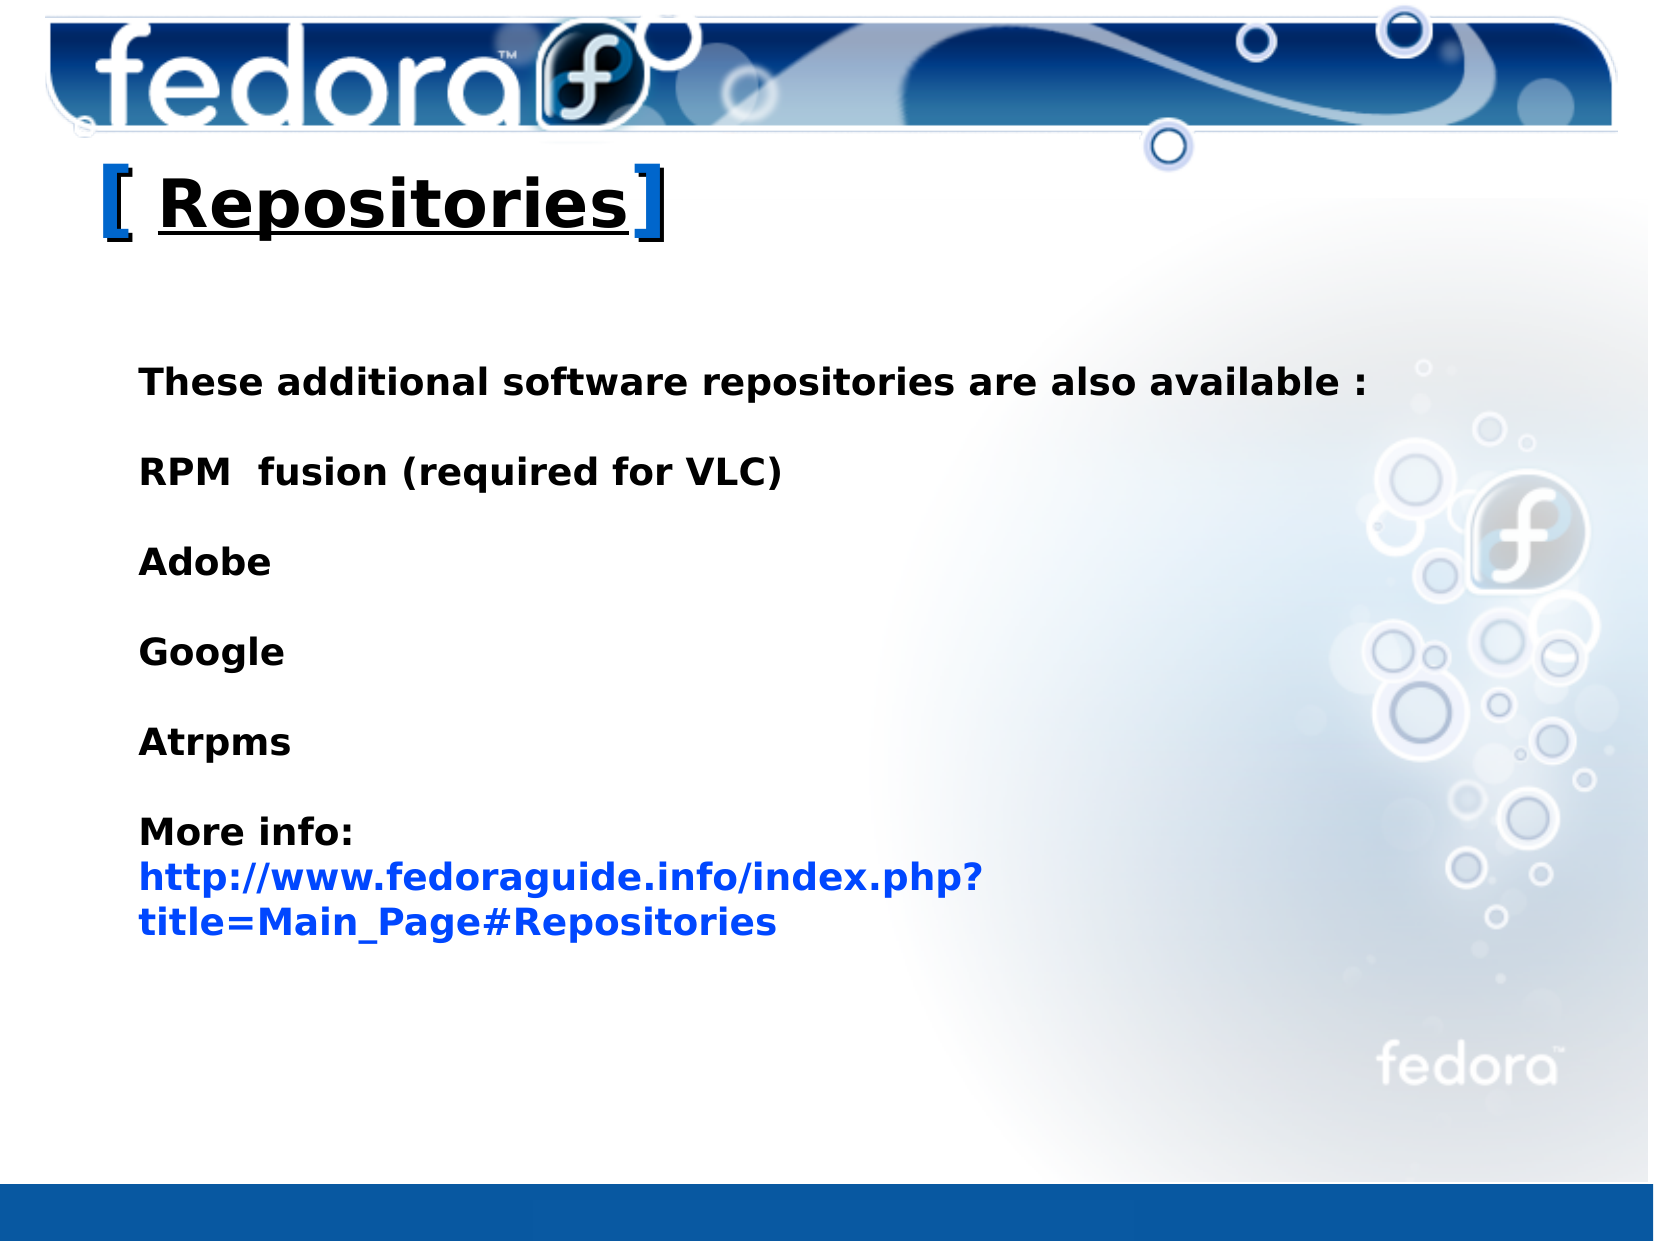

[ Repositories]
These additional software repositories are also available :
RPM fusion (required for VLC)
Adobe
Google
Atrpms
More info:
http://www.fedoraguide.info/index.php?title=Main_Page#Repositories